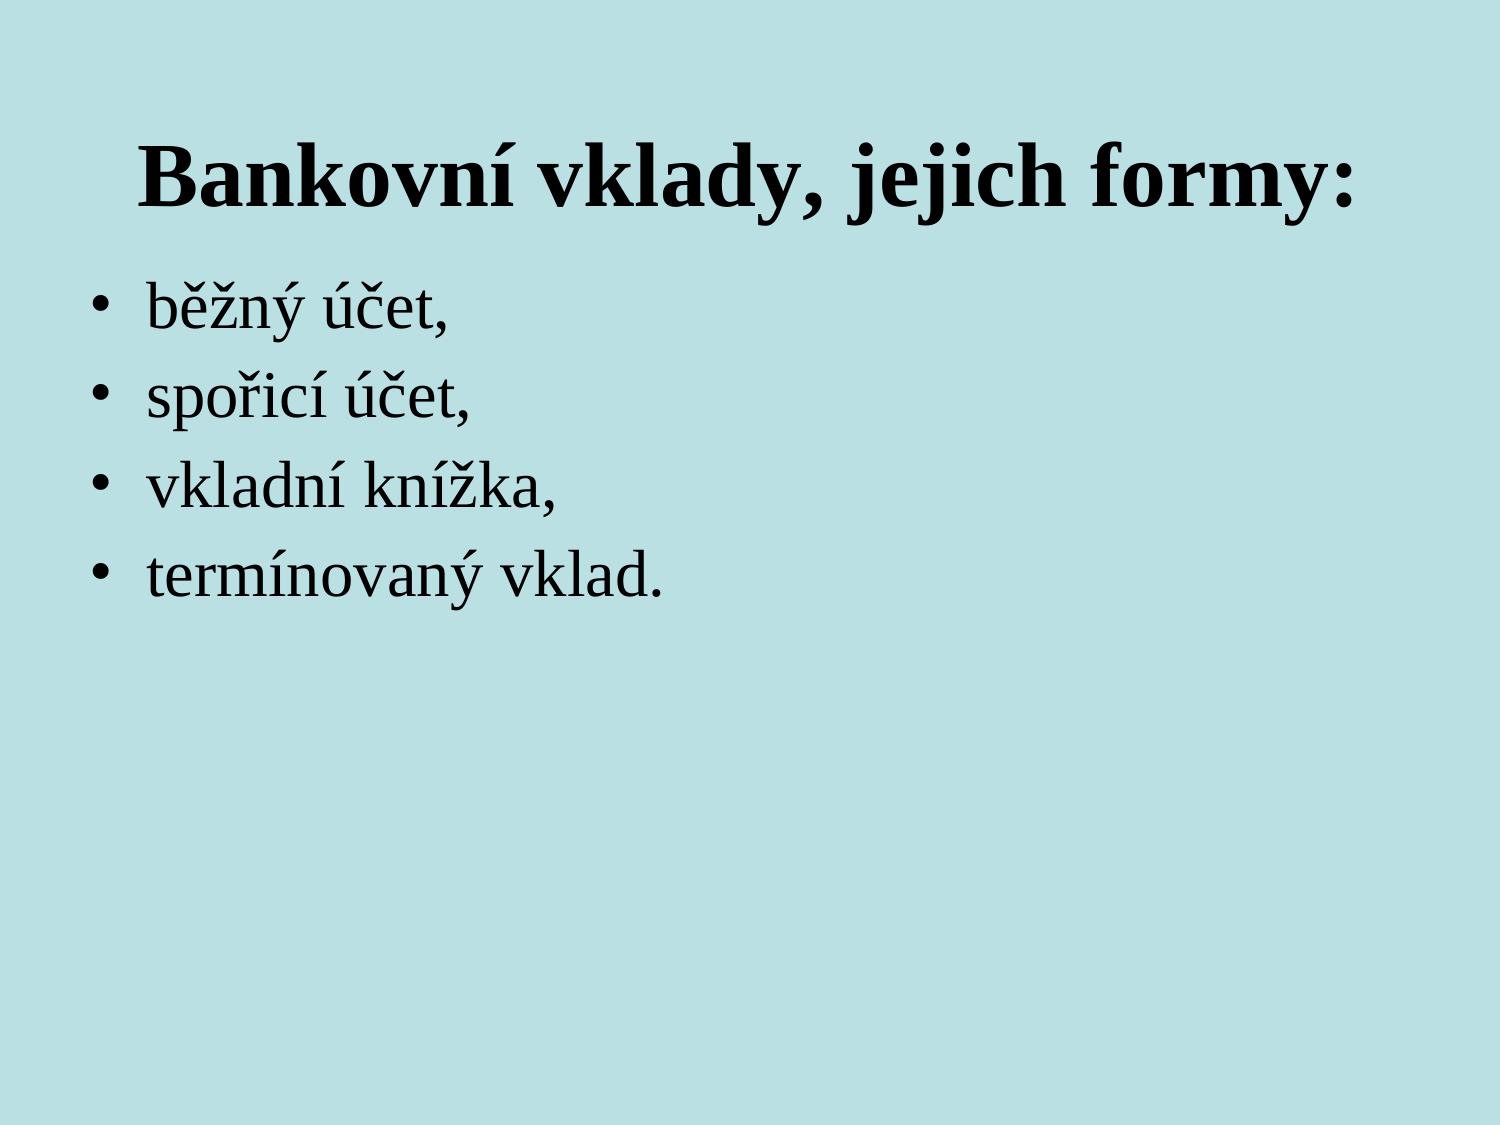

# Bankovní vklady, jejich formy:
běžný účet,
spořicí účet,
vkladní knížka,
termínovaný vklad.